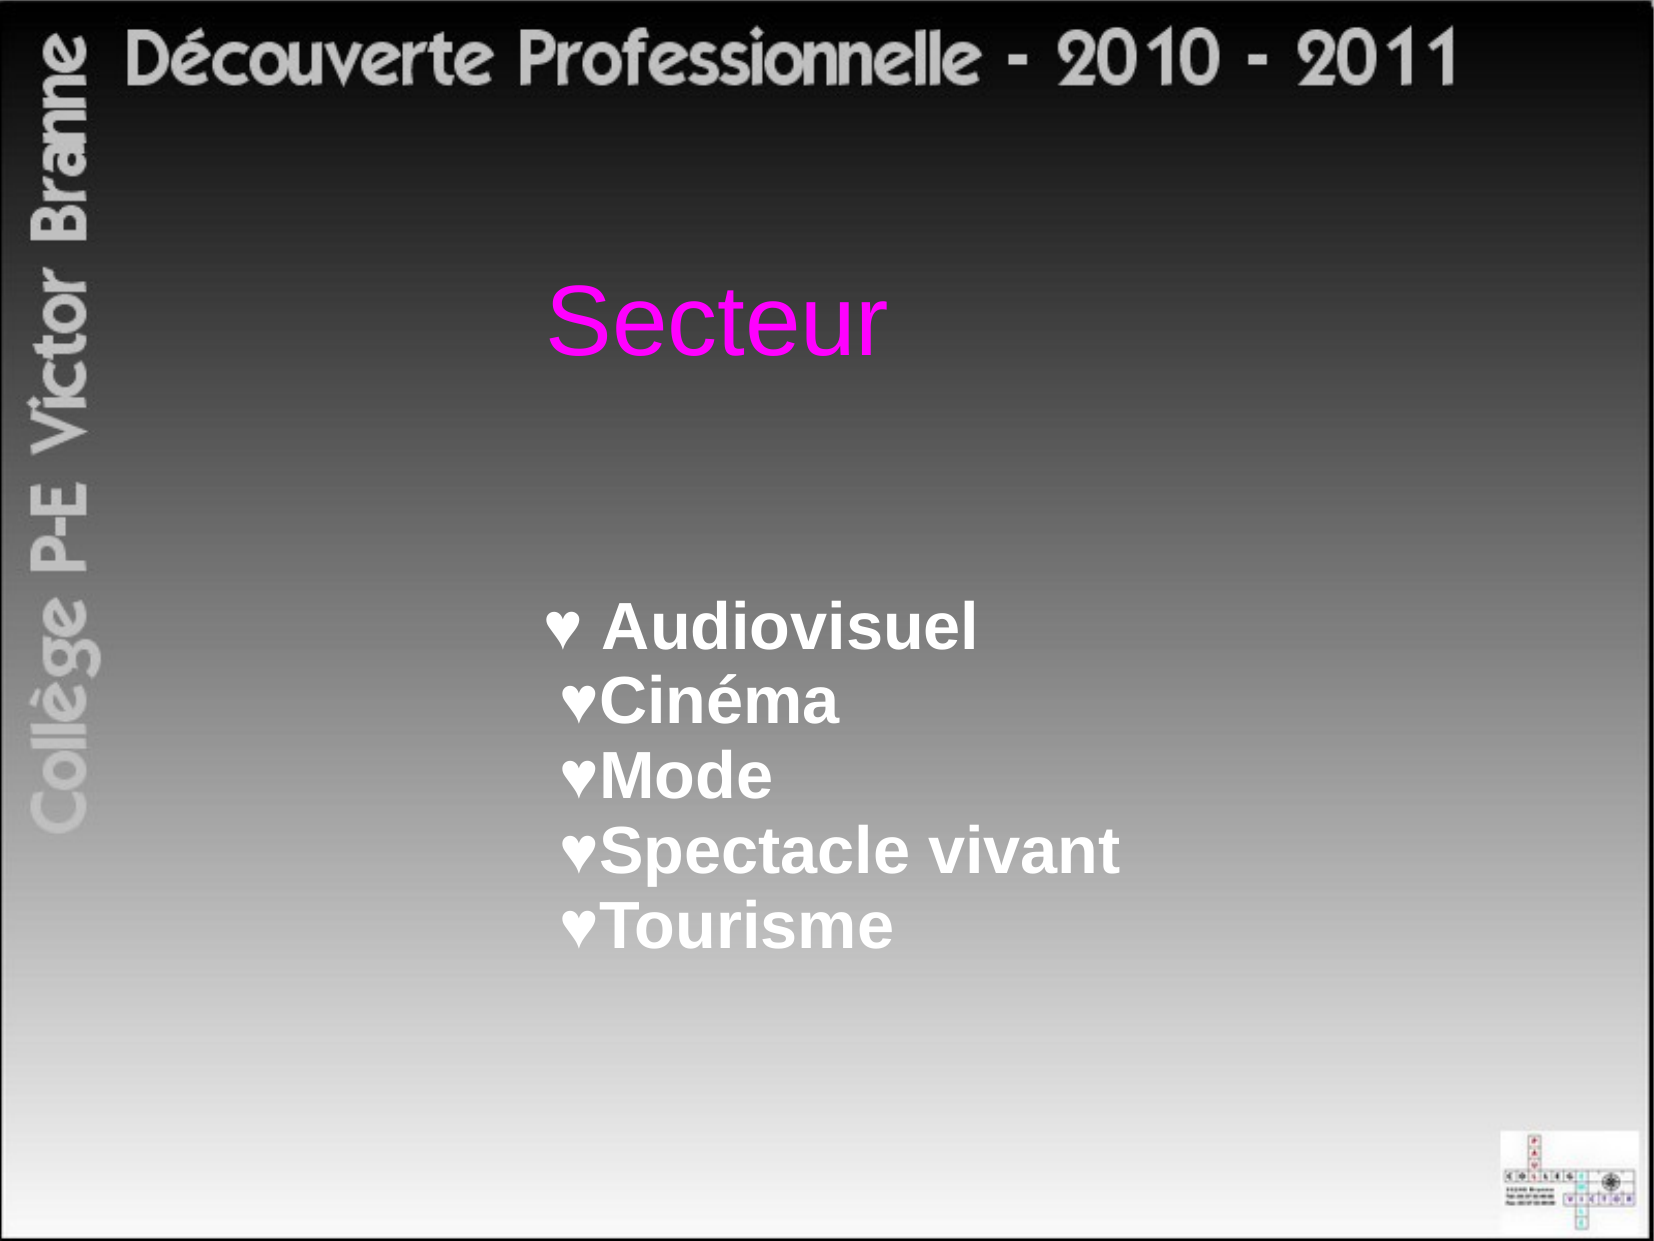

Secteur
 ♥ Audiovisuel
 ♥Cinéma
 ♥Mode
 ♥Spectacle vivant
 ♥Tourisme